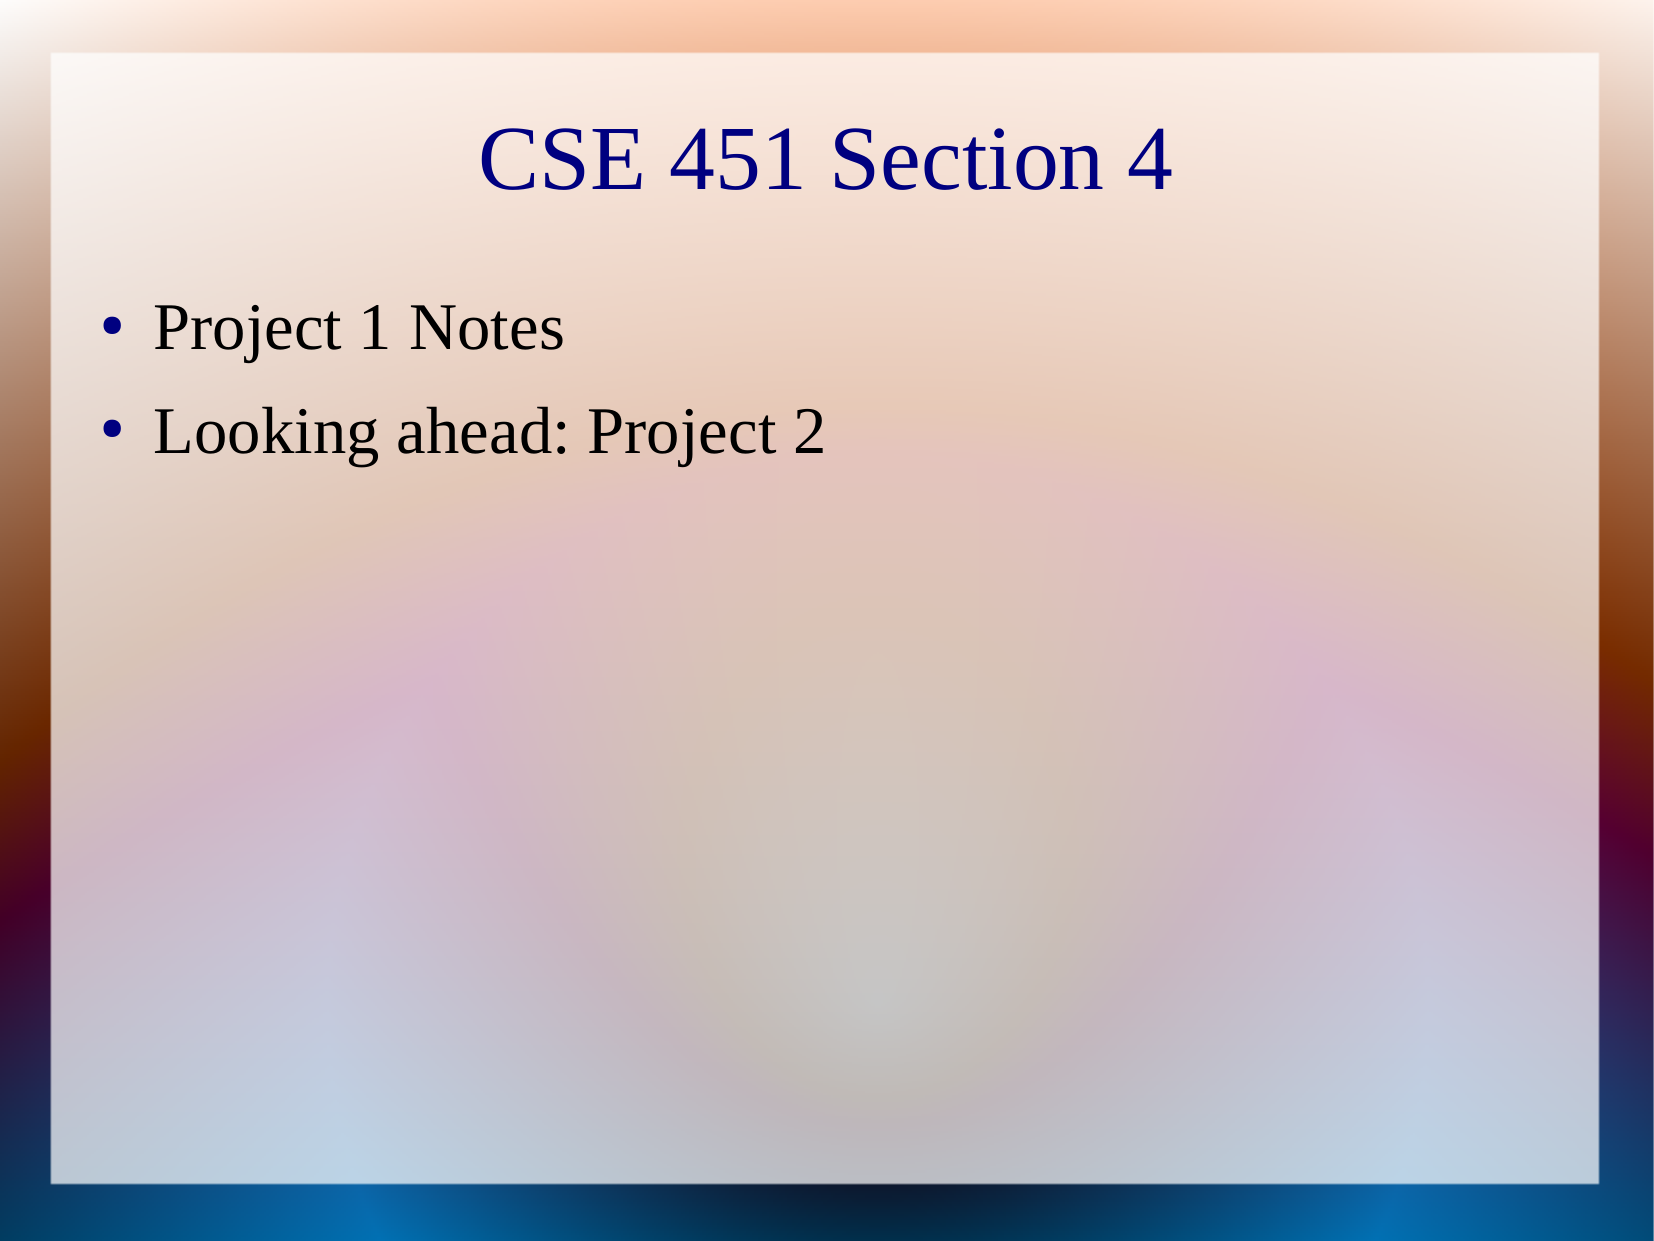

# CSE 451 Section 4
Project 1 Notes
Looking ahead: Project 2